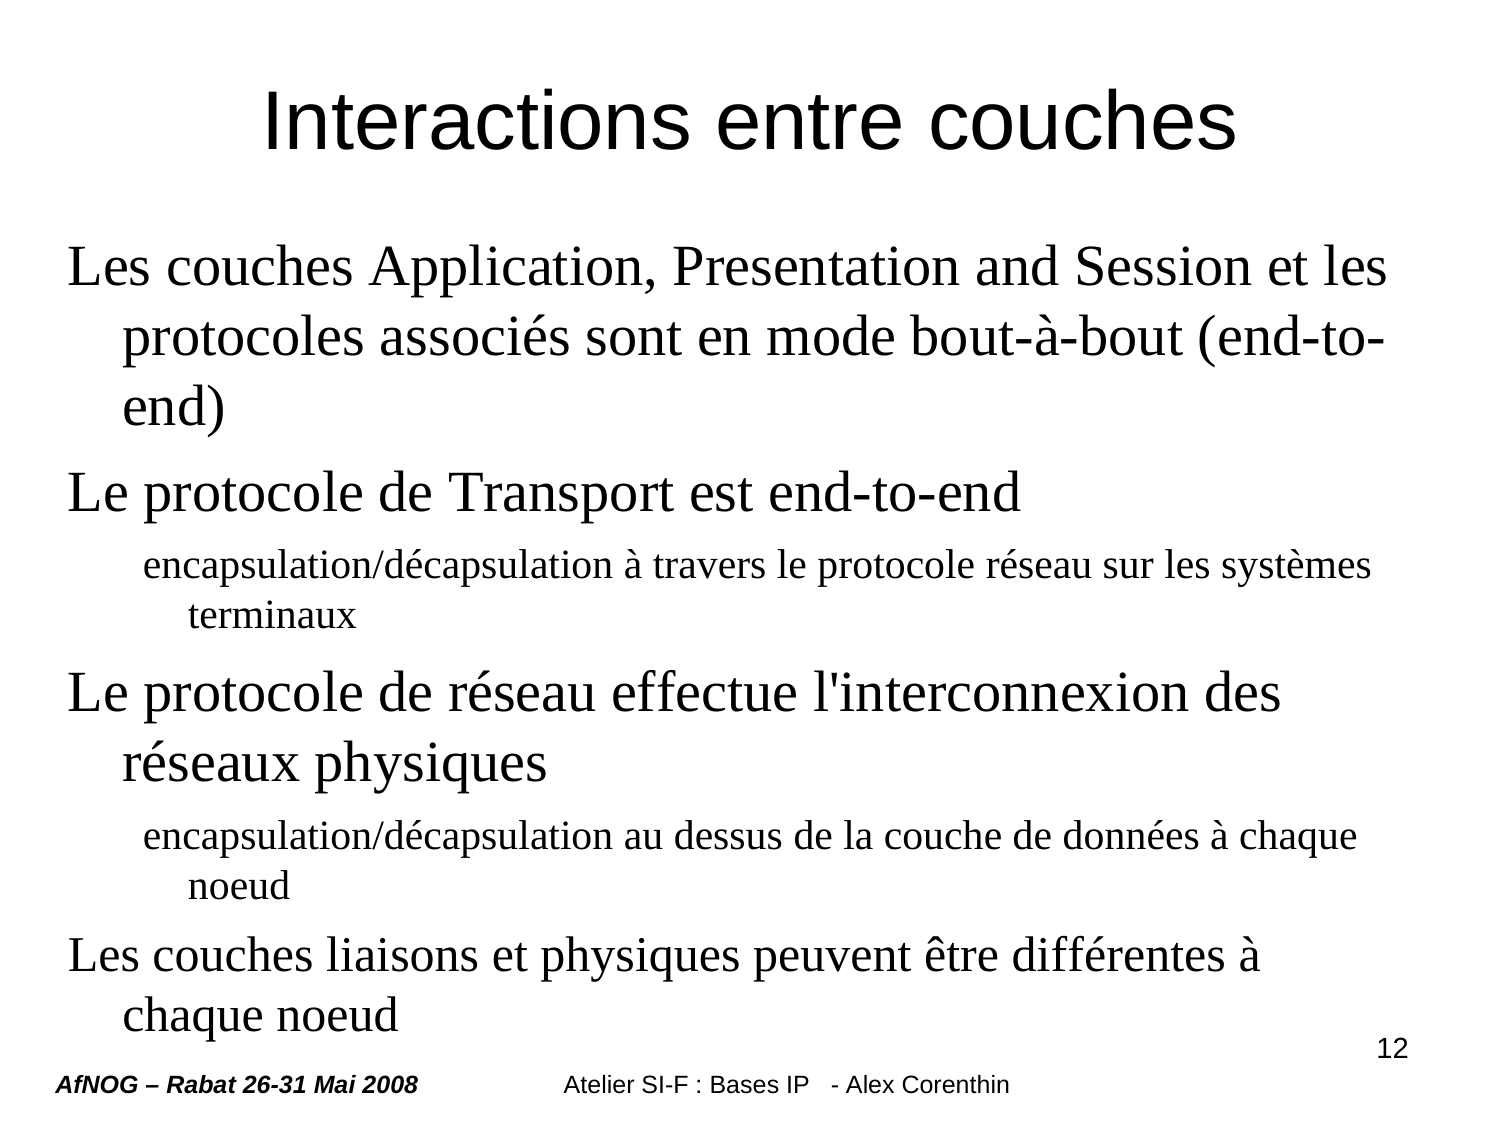

# Interactions entre couches
Les couches Application, Presentation and Session et les protocoles associés sont en mode bout-à-bout (end-to-end)‏
Le protocole de Transport est end-to-end
encapsulation/décapsulation à travers le protocole réseau sur les systèmes terminaux
Le protocole de réseau effectue l'interconnexion des réseaux physiques
encapsulation/décapsulation au dessus de la couche de données à chaque noeud
Les couches liaisons et physiques peuvent être différentes à chaque noeud
12